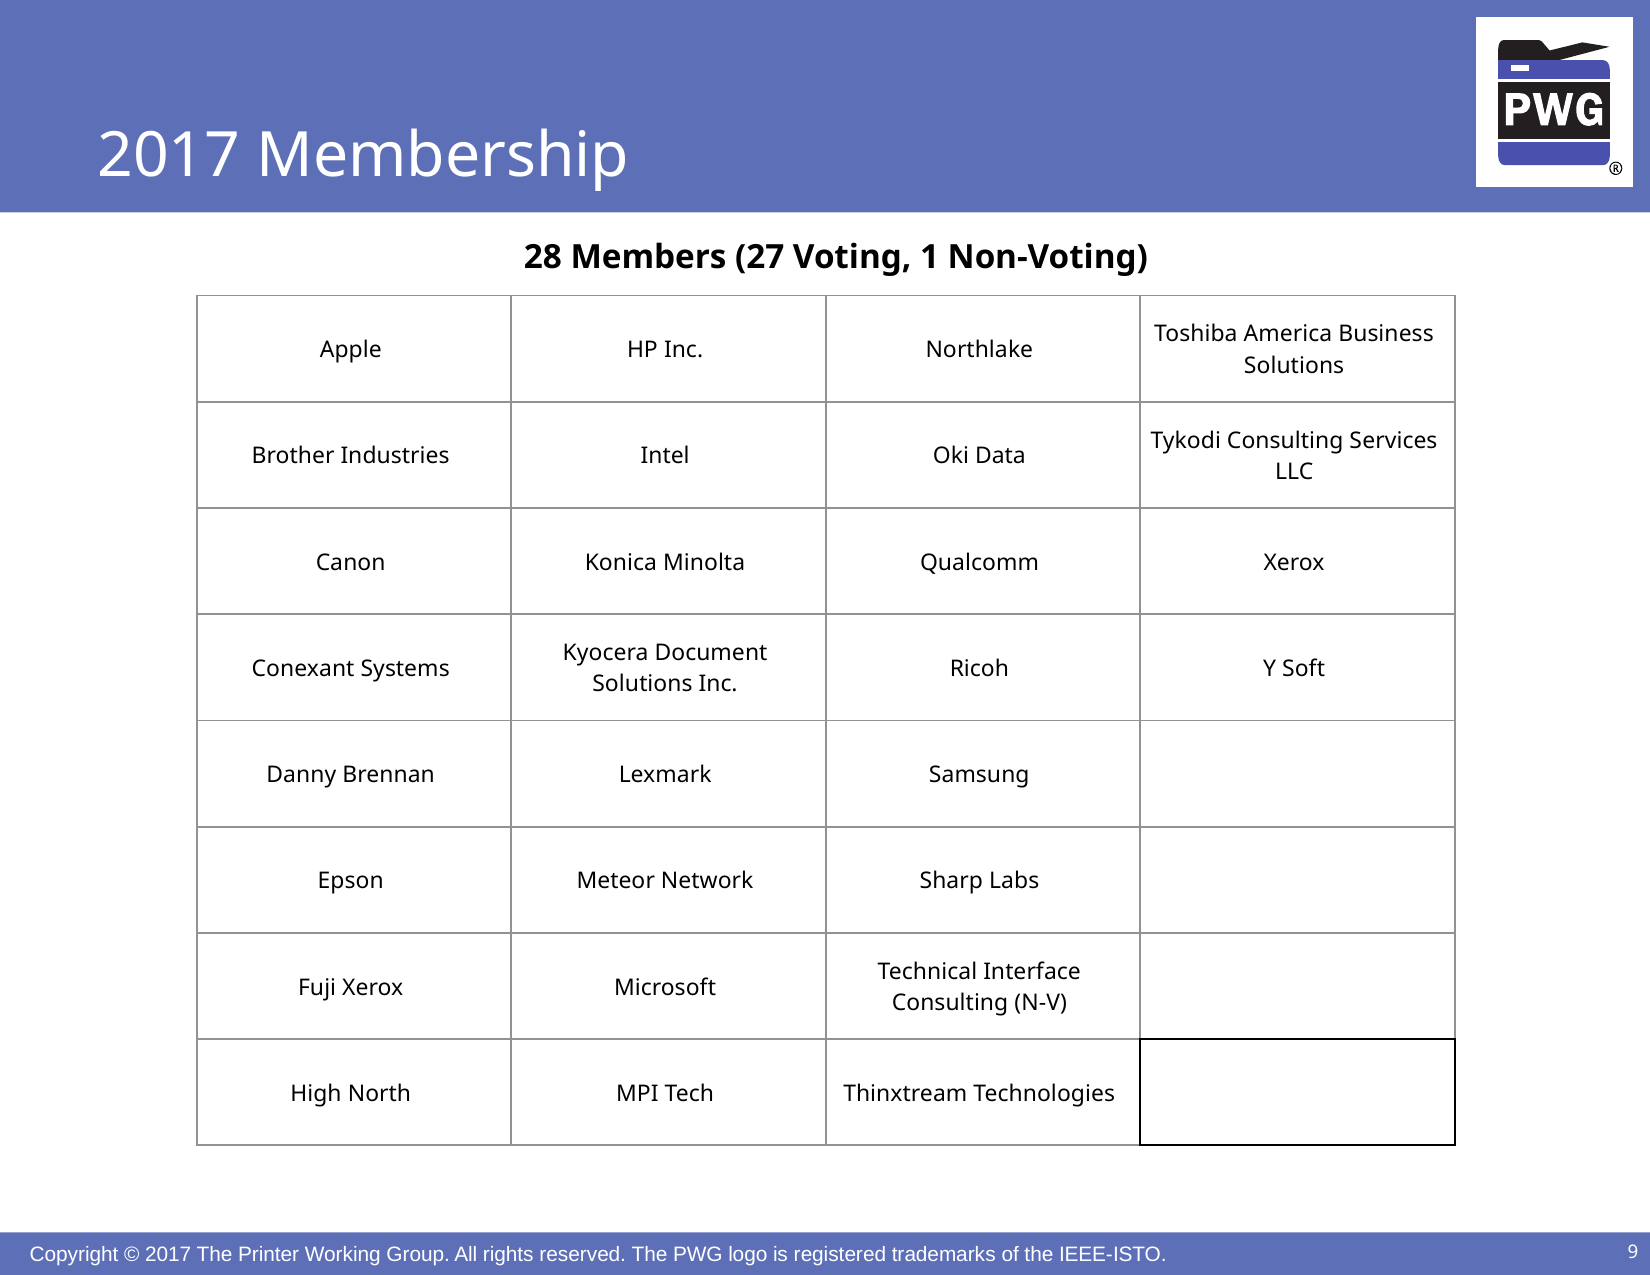

# 2017 Membership
28 Members (27 Voting, 1 Non-Voting)
| Apple | HP Inc. | Northlake | Toshiba America Business Solutions |
| --- | --- | --- | --- |
| Brother Industries | Intel | Oki Data | Tykodi Consulting Services LLC |
| Canon | Konica Minolta | Qualcomm | Xerox |
| Conexant Systems | Kyocera Document Solutions Inc. | Ricoh | Y Soft |
| Danny Brennan | Lexmark | Samsung | |
| Epson | Meteor Network | Sharp Labs | |
| Fuji Xerox | Microsoft | Technical Interface Consulting (N-V) | |
| High North | MPI Tech | Thinxtream Technologies | |